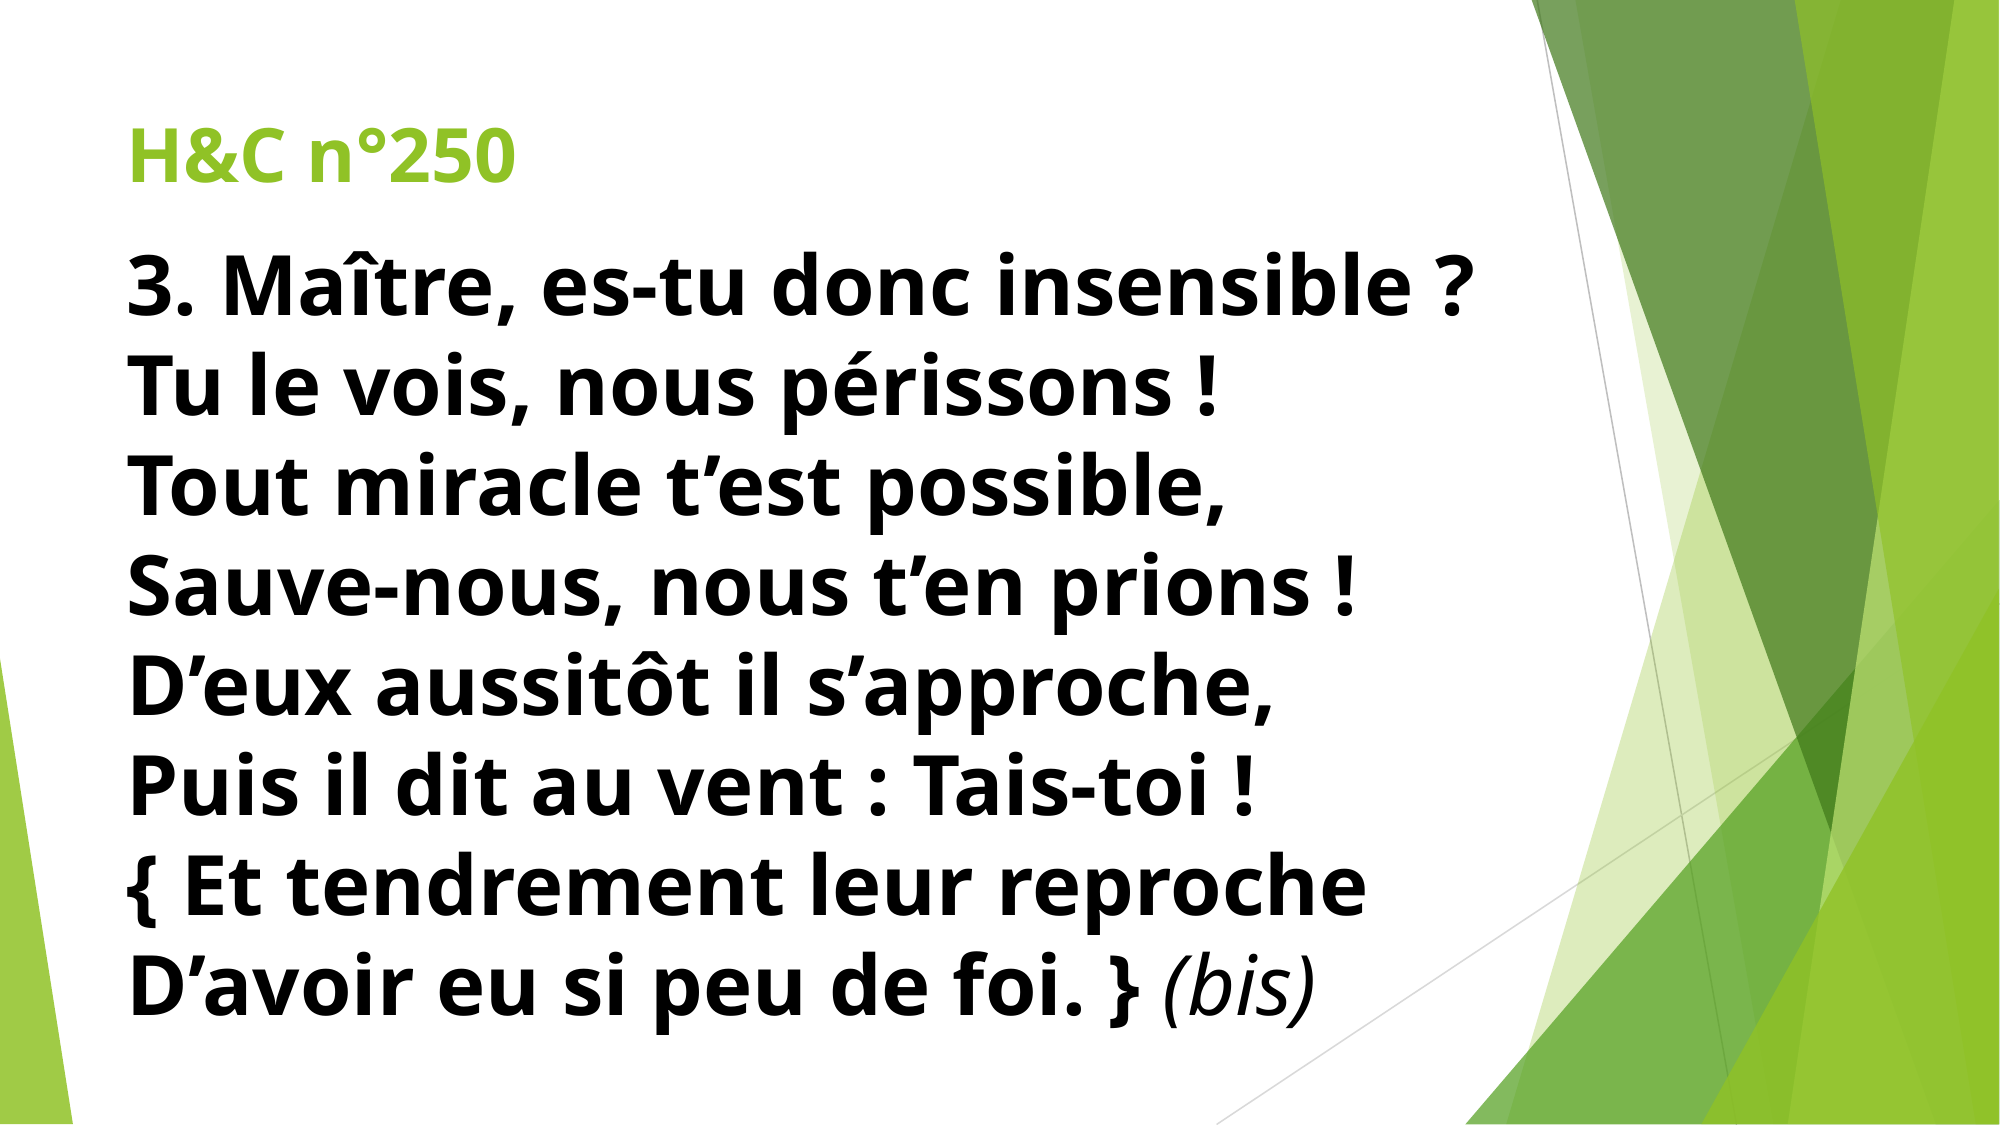

H&C n°250
3. Maître, es-tu donc insensible ?
Tu le vois, nous périssons !
Tout miracle t’est possible,
Sauve-nous, nous t’en prions !
D’eux aussitôt il s’approche,
Puis il dit au vent : Tais-toi !
{ Et tendrement leur reproche
D’avoir eu si peu de foi. } (bis)